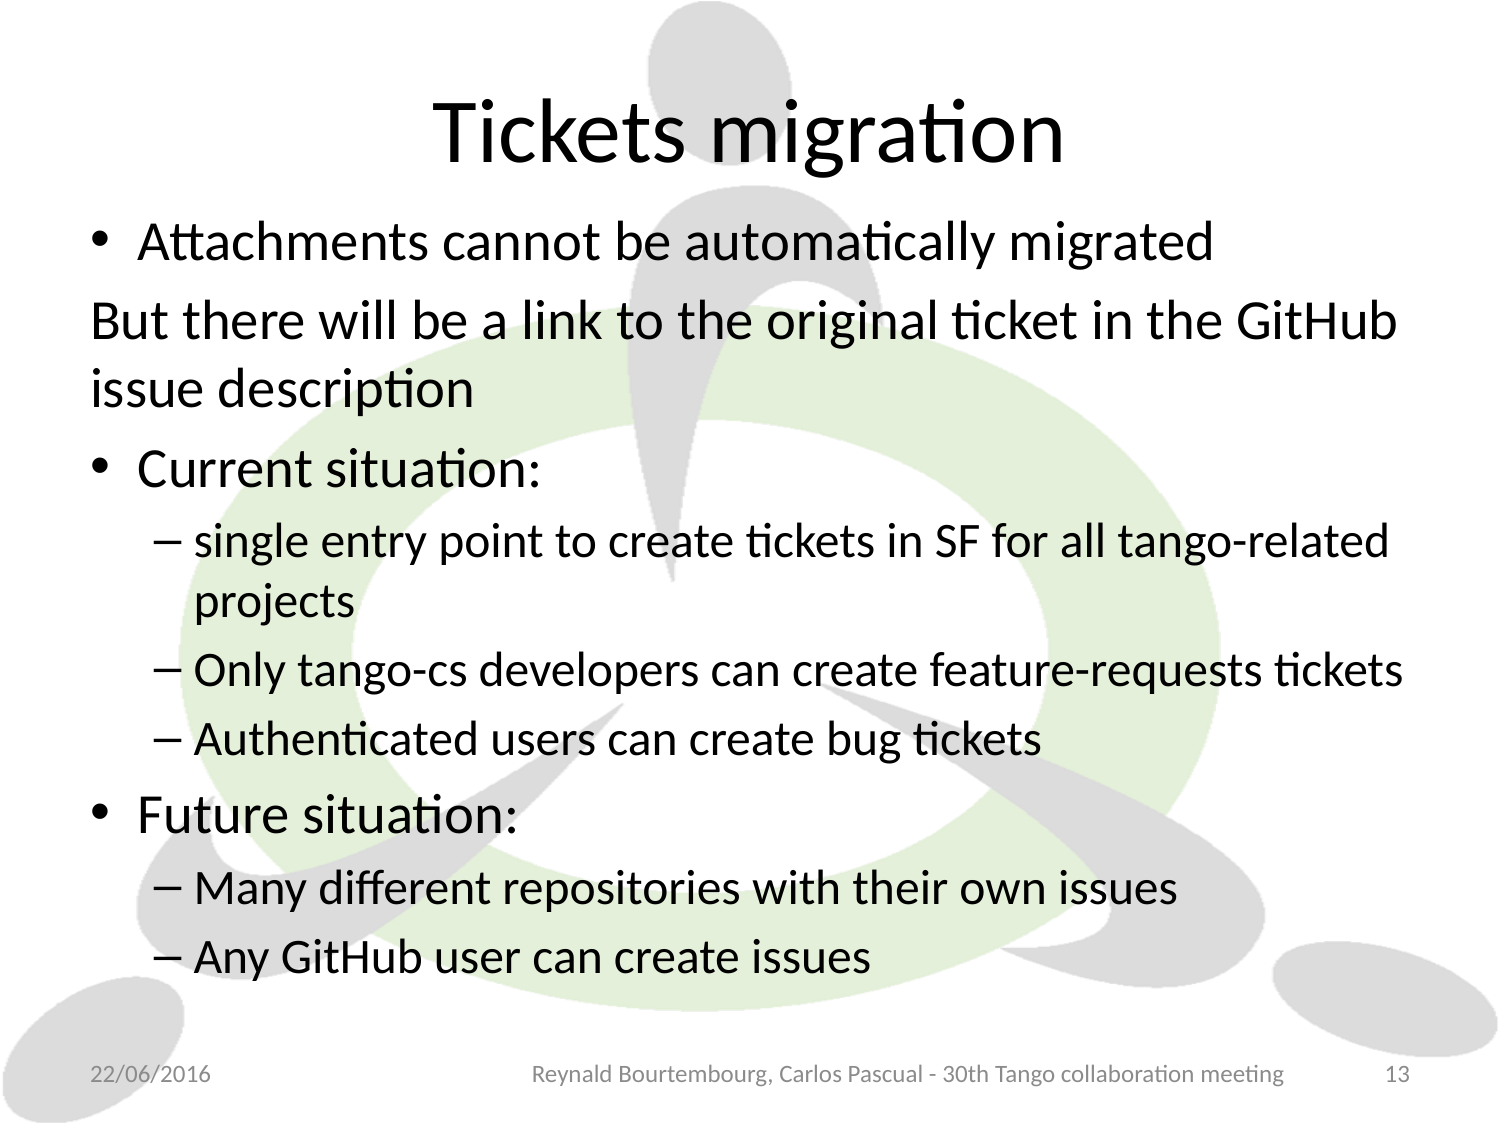

# Tickets migration
Attachments cannot be automatically migrated
But there will be a link to the original ticket in the GitHub issue description
Current situation:
single entry point to create tickets in SF for all tango-related projects
Only tango-cs developers can create feature-requests tickets
Authenticated users can create bug tickets
Future situation:
Many different repositories with their own issues
Any GitHub user can create issues
22/06/2016
Reynald Bourtembourg, Carlos Pascual - 30th Tango collaboration meeting